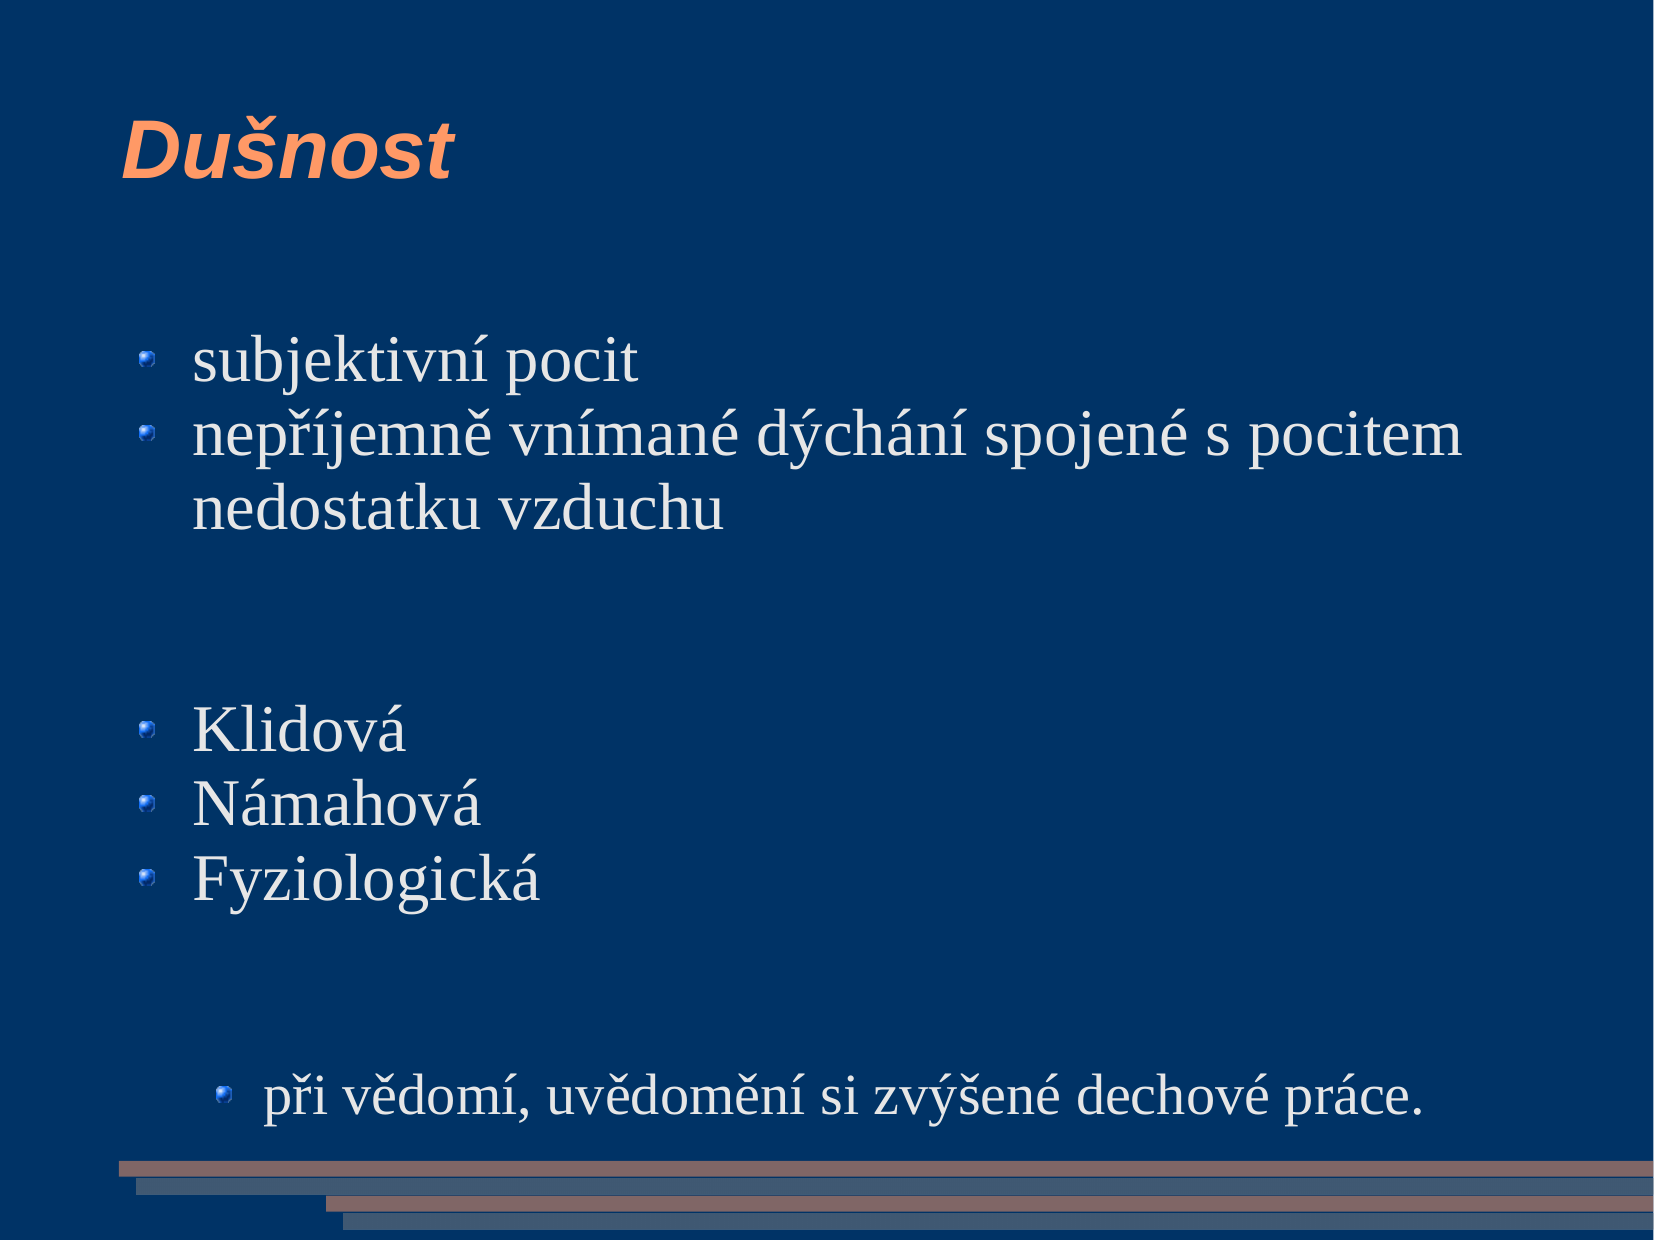

# Dušnost
subjektivní pocit
nepříjemně vnímané dýchání spojené s pocitem nedostatku vzduchu
Klidová
Námahová
Fyziologická
při vědomí, uvědomění si zvýšené dechové práce.